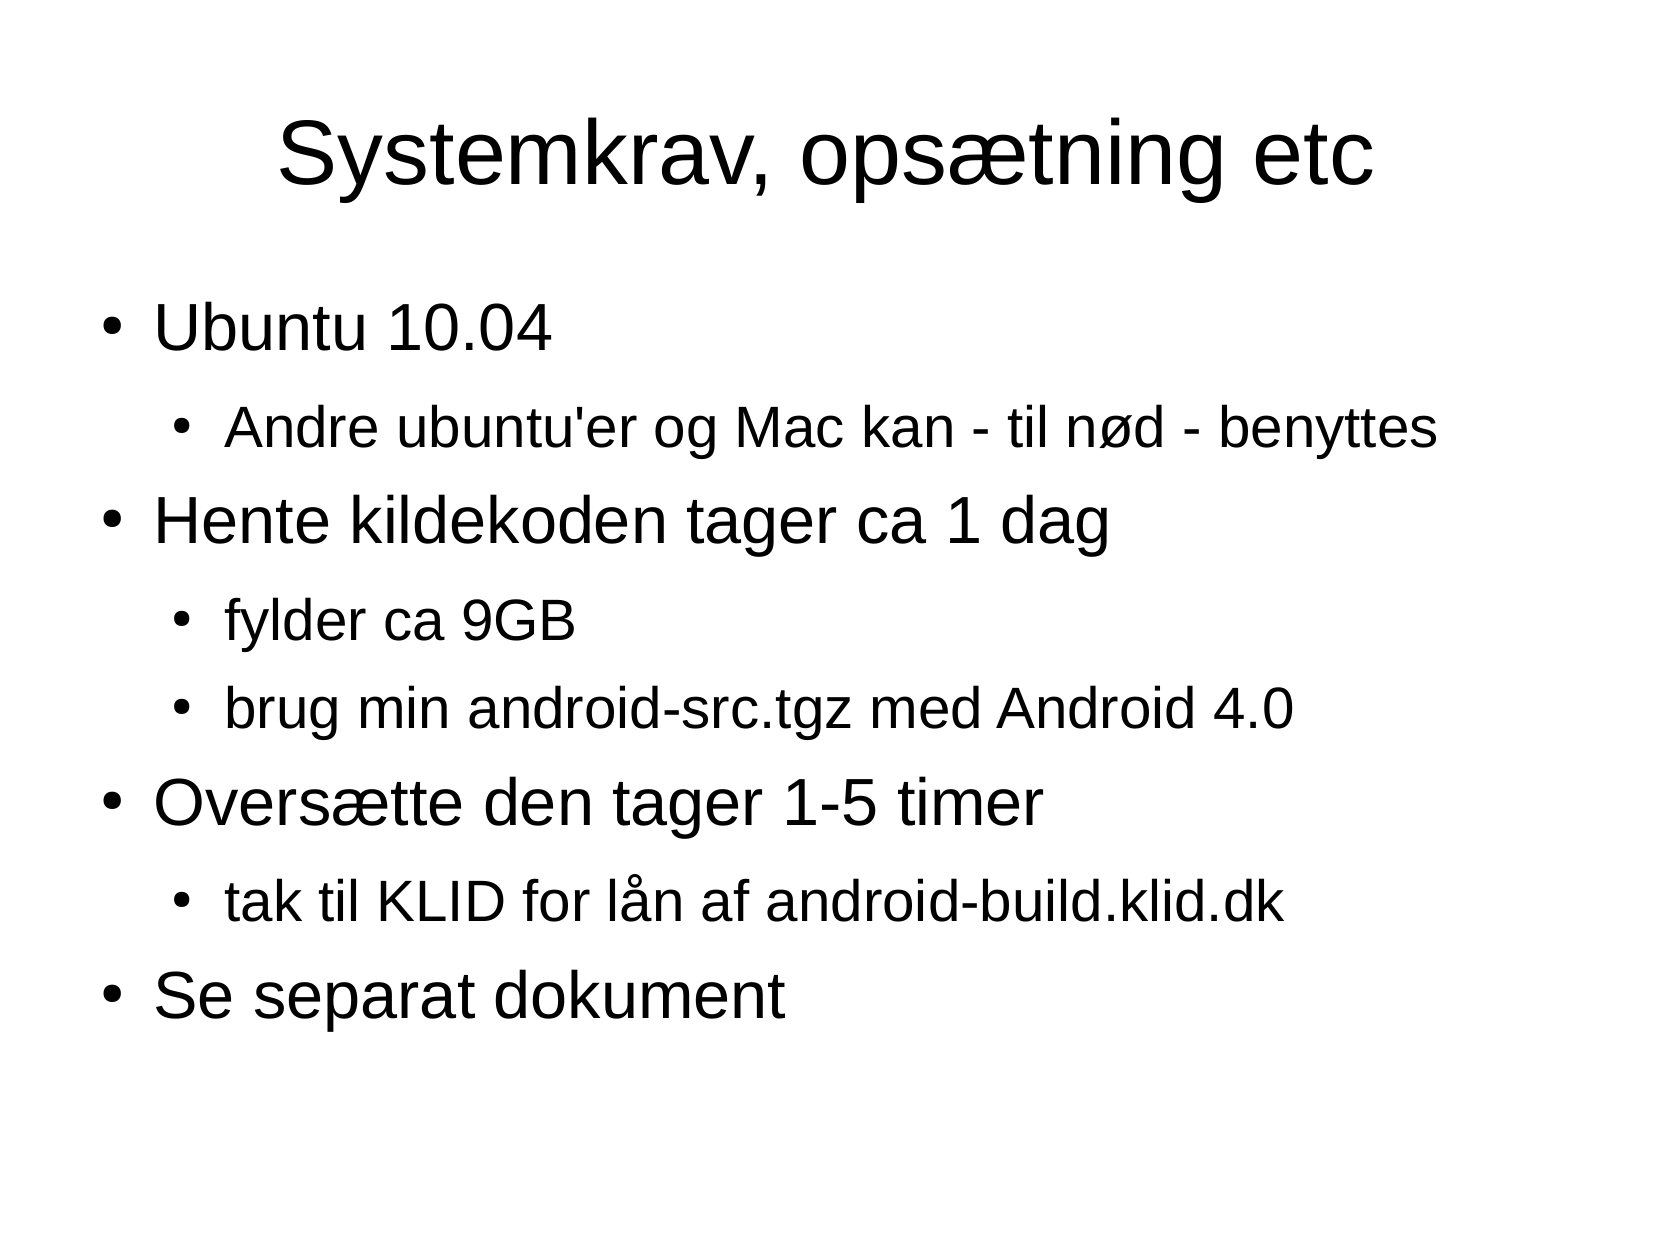

# Systemkrav, opsætning etc
Ubuntu 10.04
Andre ubuntu'er og Mac kan - til nød - benyttes
Hente kildekoden tager ca 1 dag
fylder ca 9GB
brug min android-src.tgz med Android 4.0
Oversætte den tager 1-5 timer
tak til KLID for lån af android-build.klid.dk
Se separat dokument